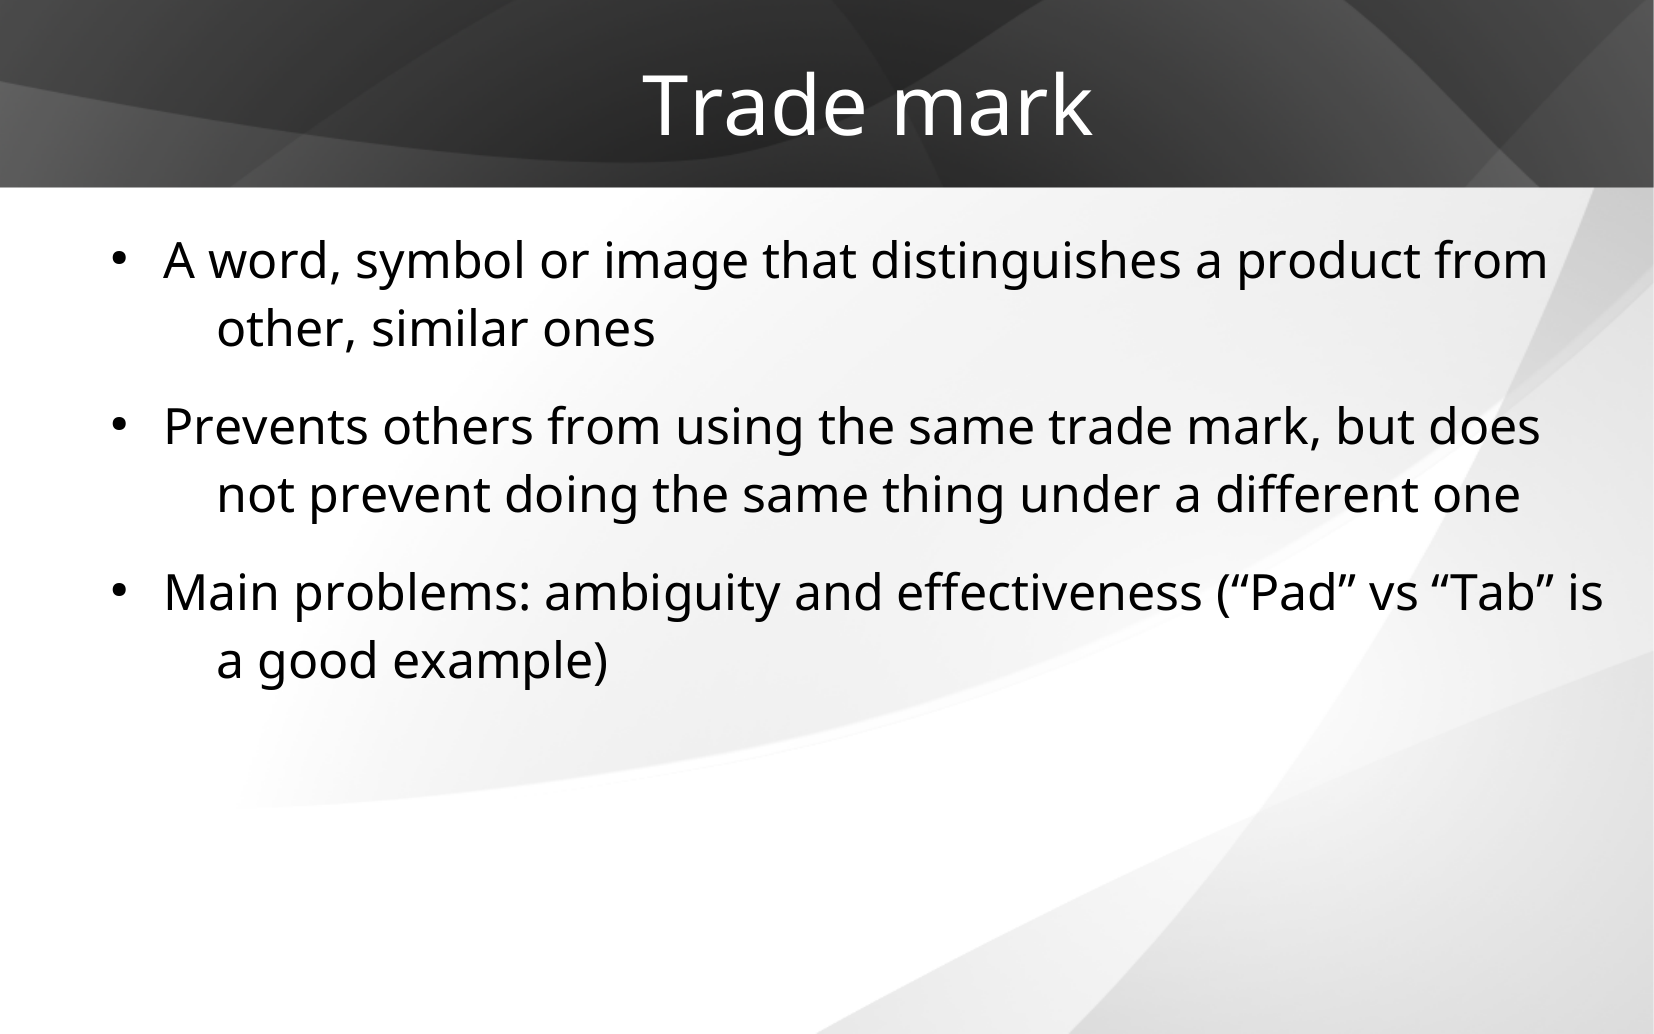

# Trade mark
A word, symbol or image that distinguishes a product from other, similar ones
Prevents others from using the same trade mark, but does not prevent doing the same thing under a different one
Main problems: ambiguity and effectiveness (“Pad” vs “Tab” is a good example)